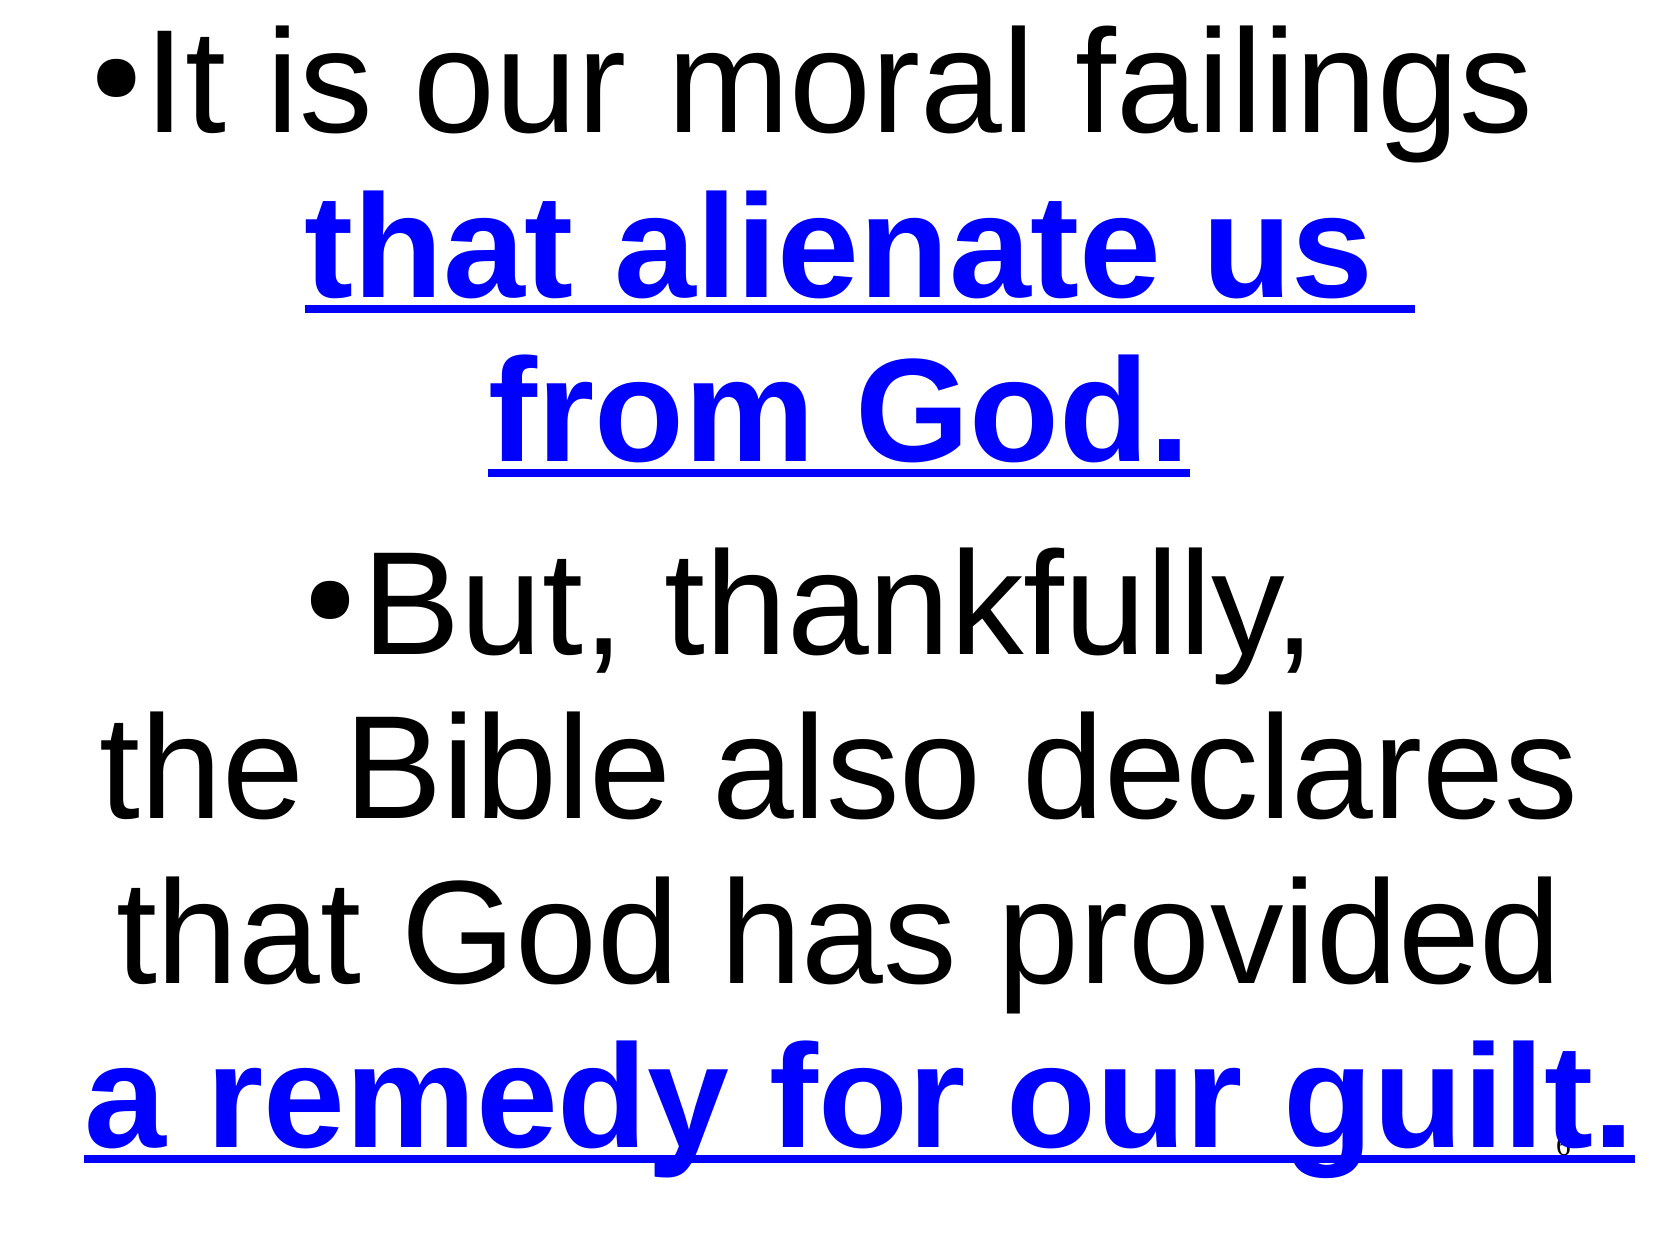

# It is our moral failings that alienate us from God.
But, thankfully,
the Bible also declares
that God has provided
a remedy for our guilt.
6